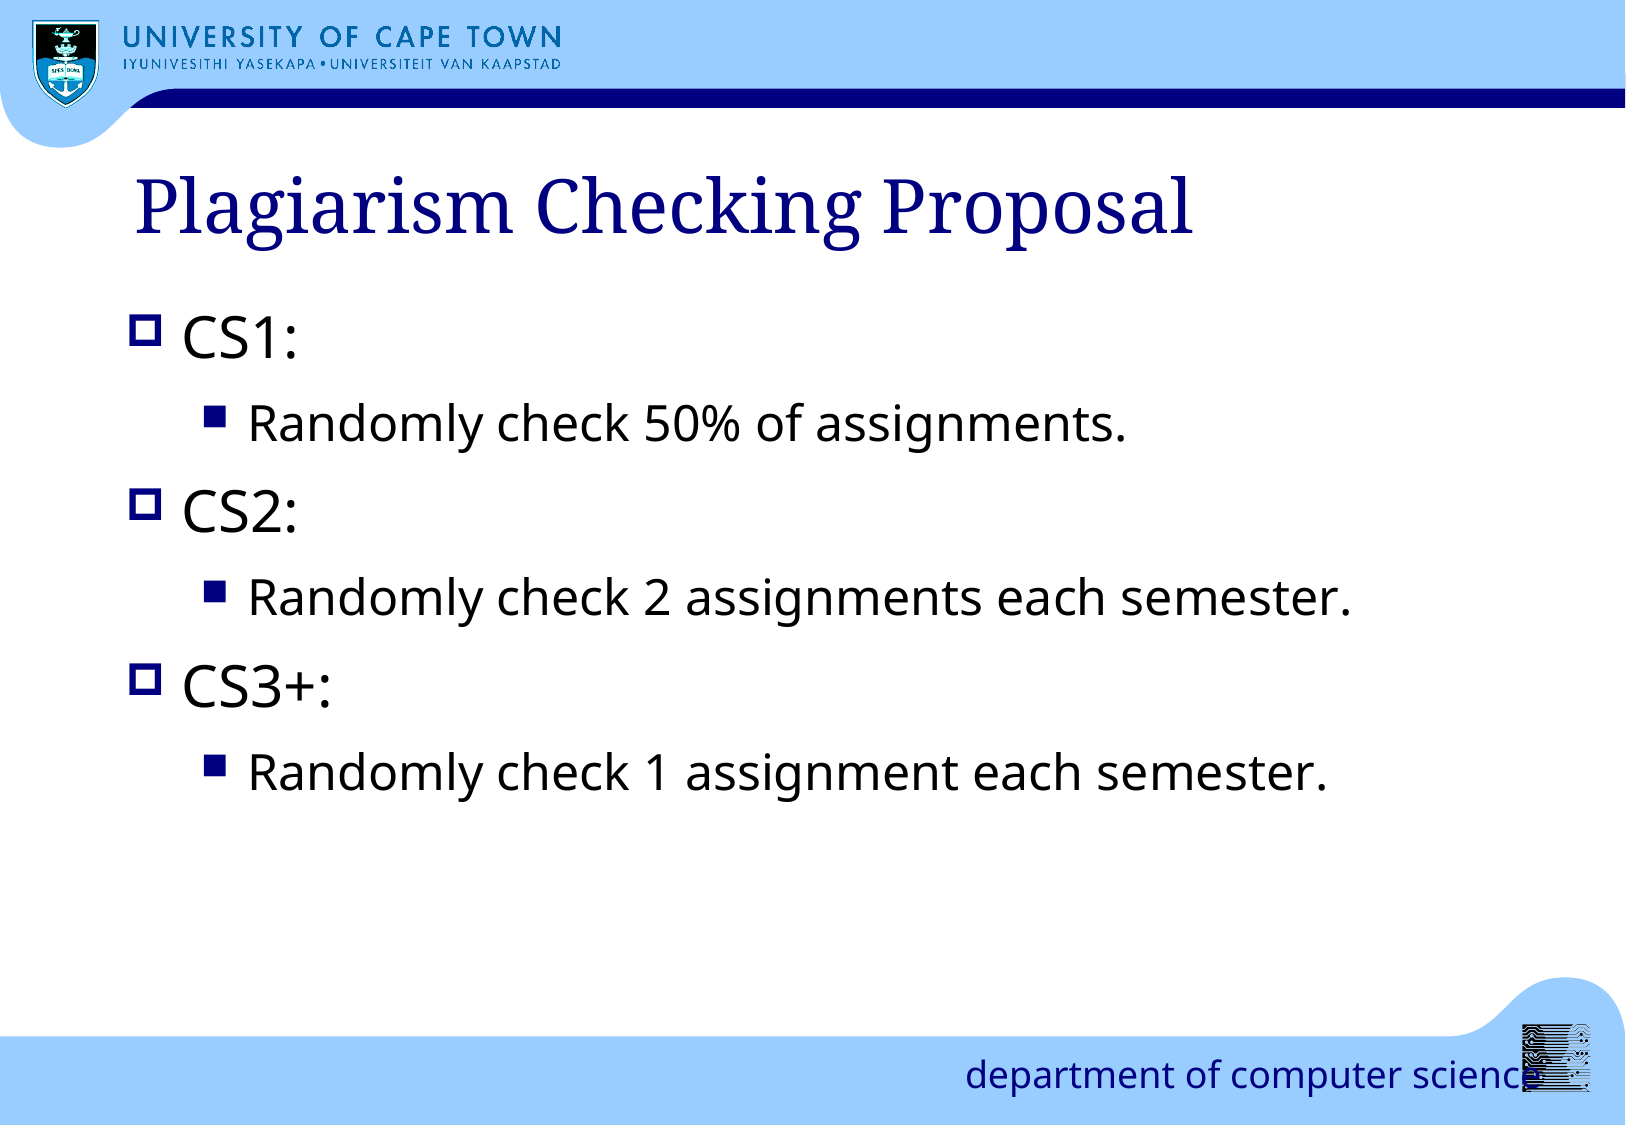

# Plagiarism Checking Proposal
CS1:
Randomly check 50% of assignments.
CS2:
Randomly check 2 assignments each semester.
CS3+:
Randomly check 1 assignment each semester.